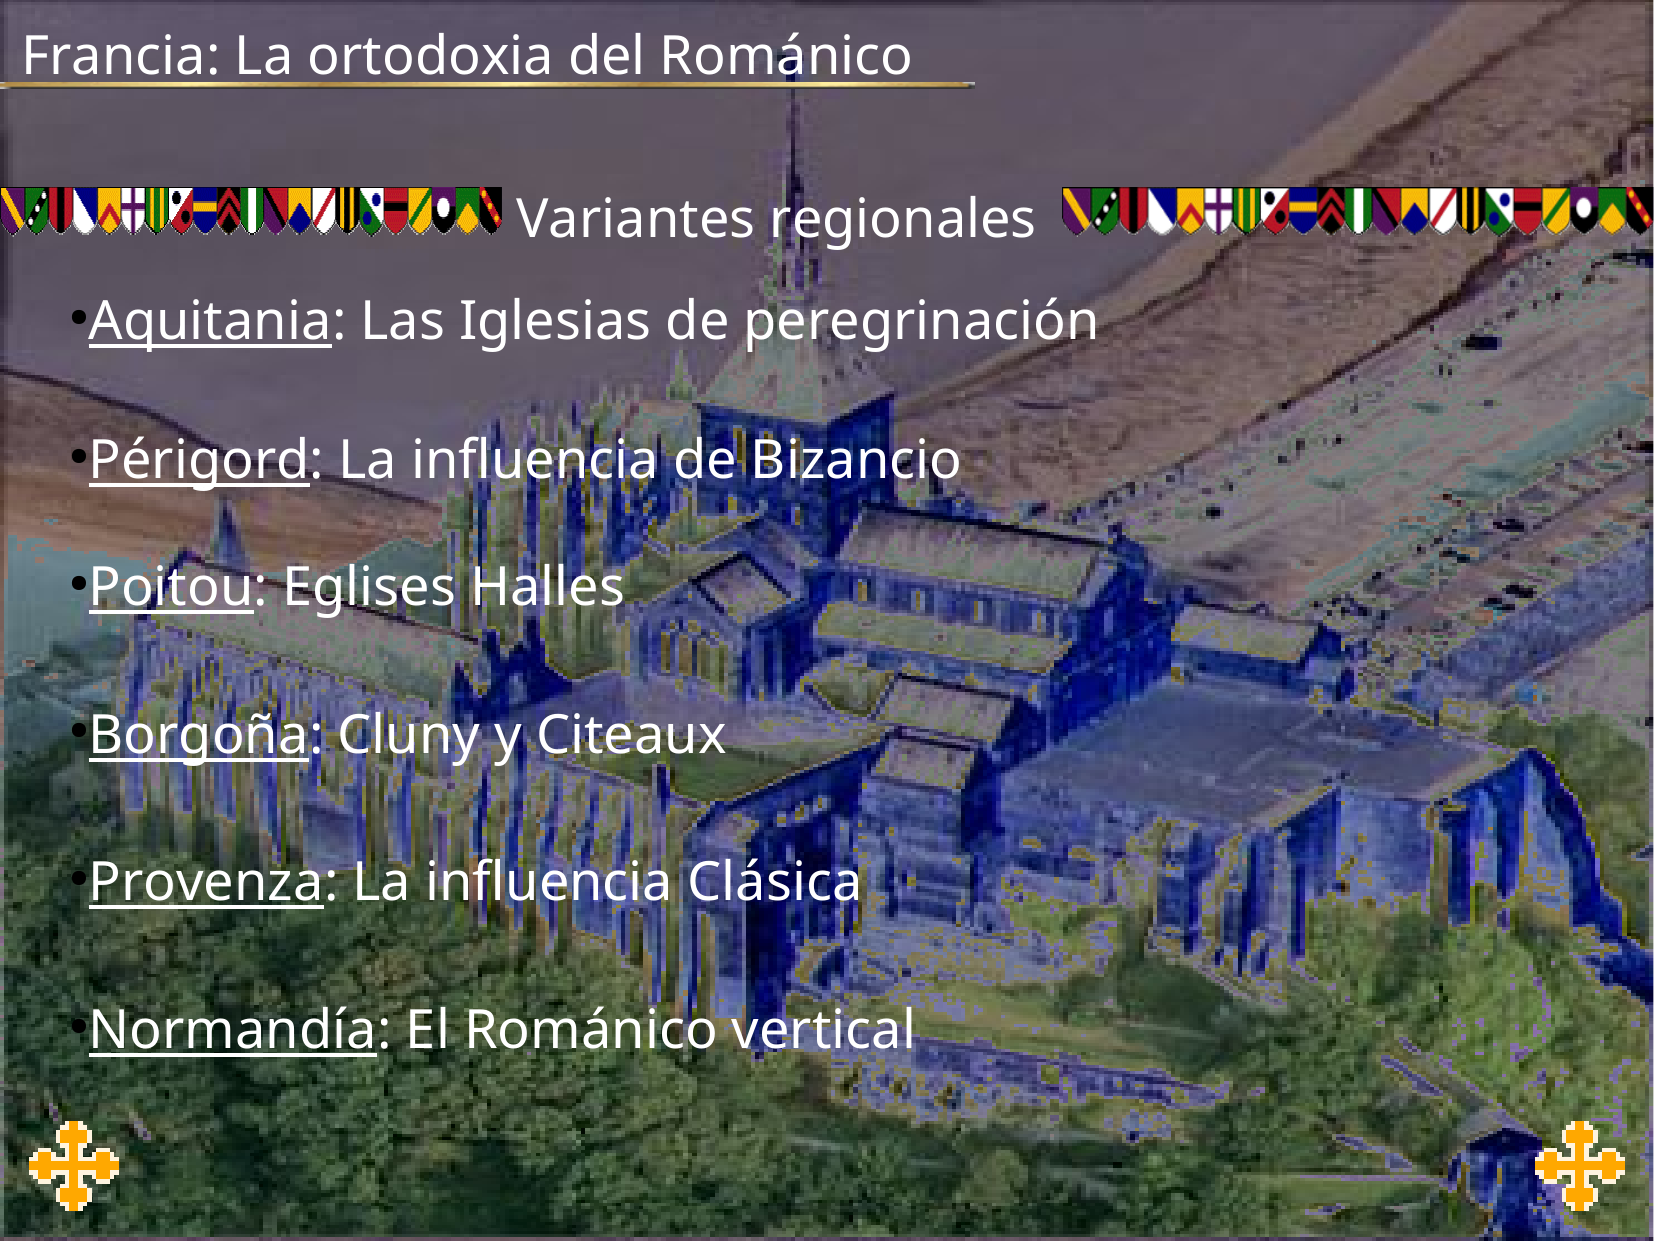

Francia: La ortodoxia del Románico
Variantes regionales
Aquitania: Las Iglesias de peregrinación
Périgord: La influencia de Bizancio
Poitou: Eglises Halles
Borgoña: Cluny y Citeaux
Provenza: La influencia Clásica
Normandía: El Románico vertical